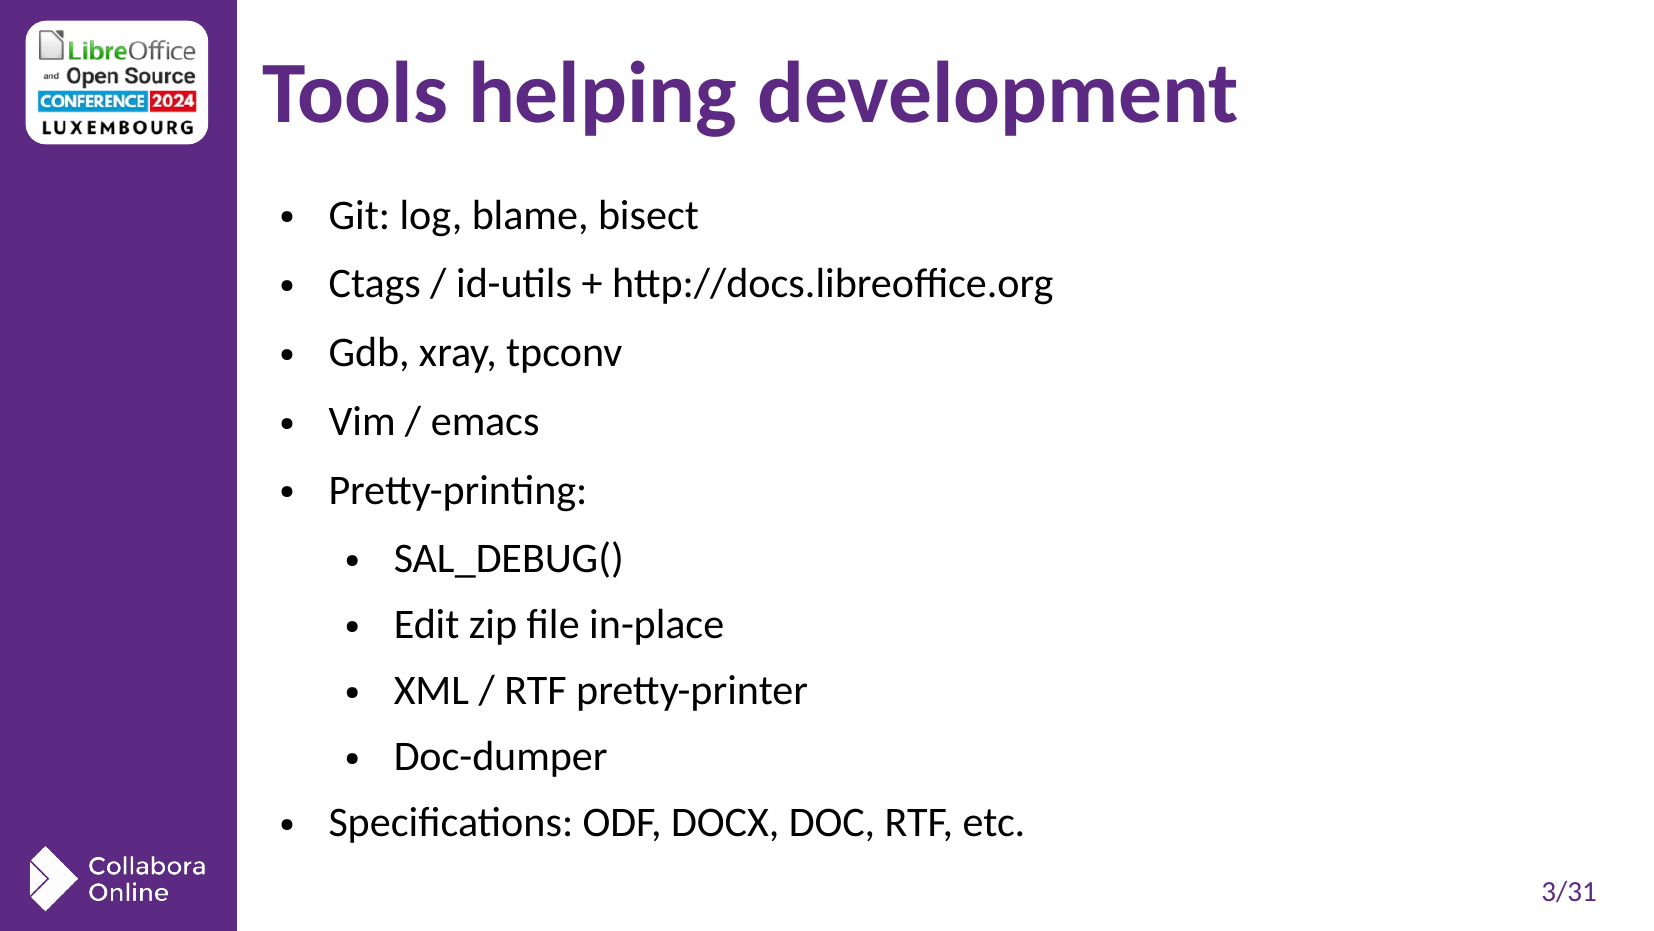

# Tools helping development
Git: log, blame, bisect
Ctags / id-utils + http://docs.libreoffice.org
Gdb, xray, tpconv
Vim / emacs
Pretty-printing:
SAL_DEBUG()
Edit zip file in-place
XML / RTF pretty-printer
Doc-dumper
Specifications: ODF, DOCX, DOC, RTF, etc.
3